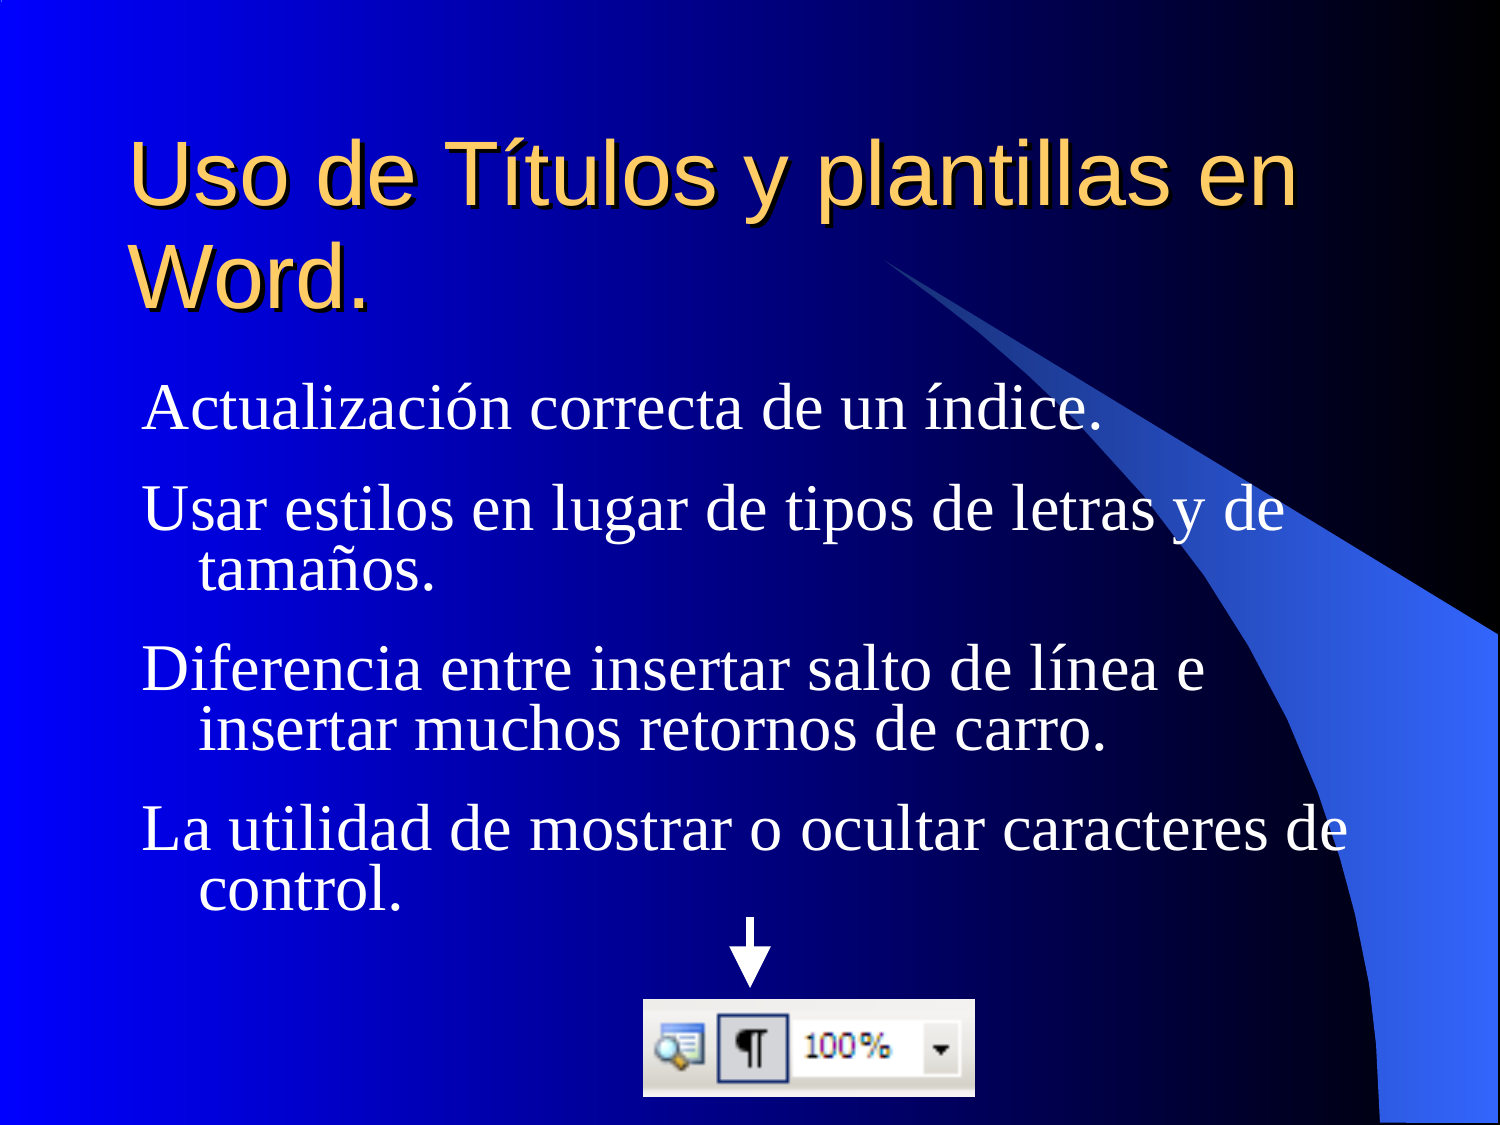

# Uso de Títulos y plantillas en Word.
Actualización correcta de un índice.
Usar estilos en lugar de tipos de letras y de tamaños.
Diferencia entre insertar salto de línea e insertar muchos retornos de carro.
La utilidad de mostrar o ocultar caracteres de control.